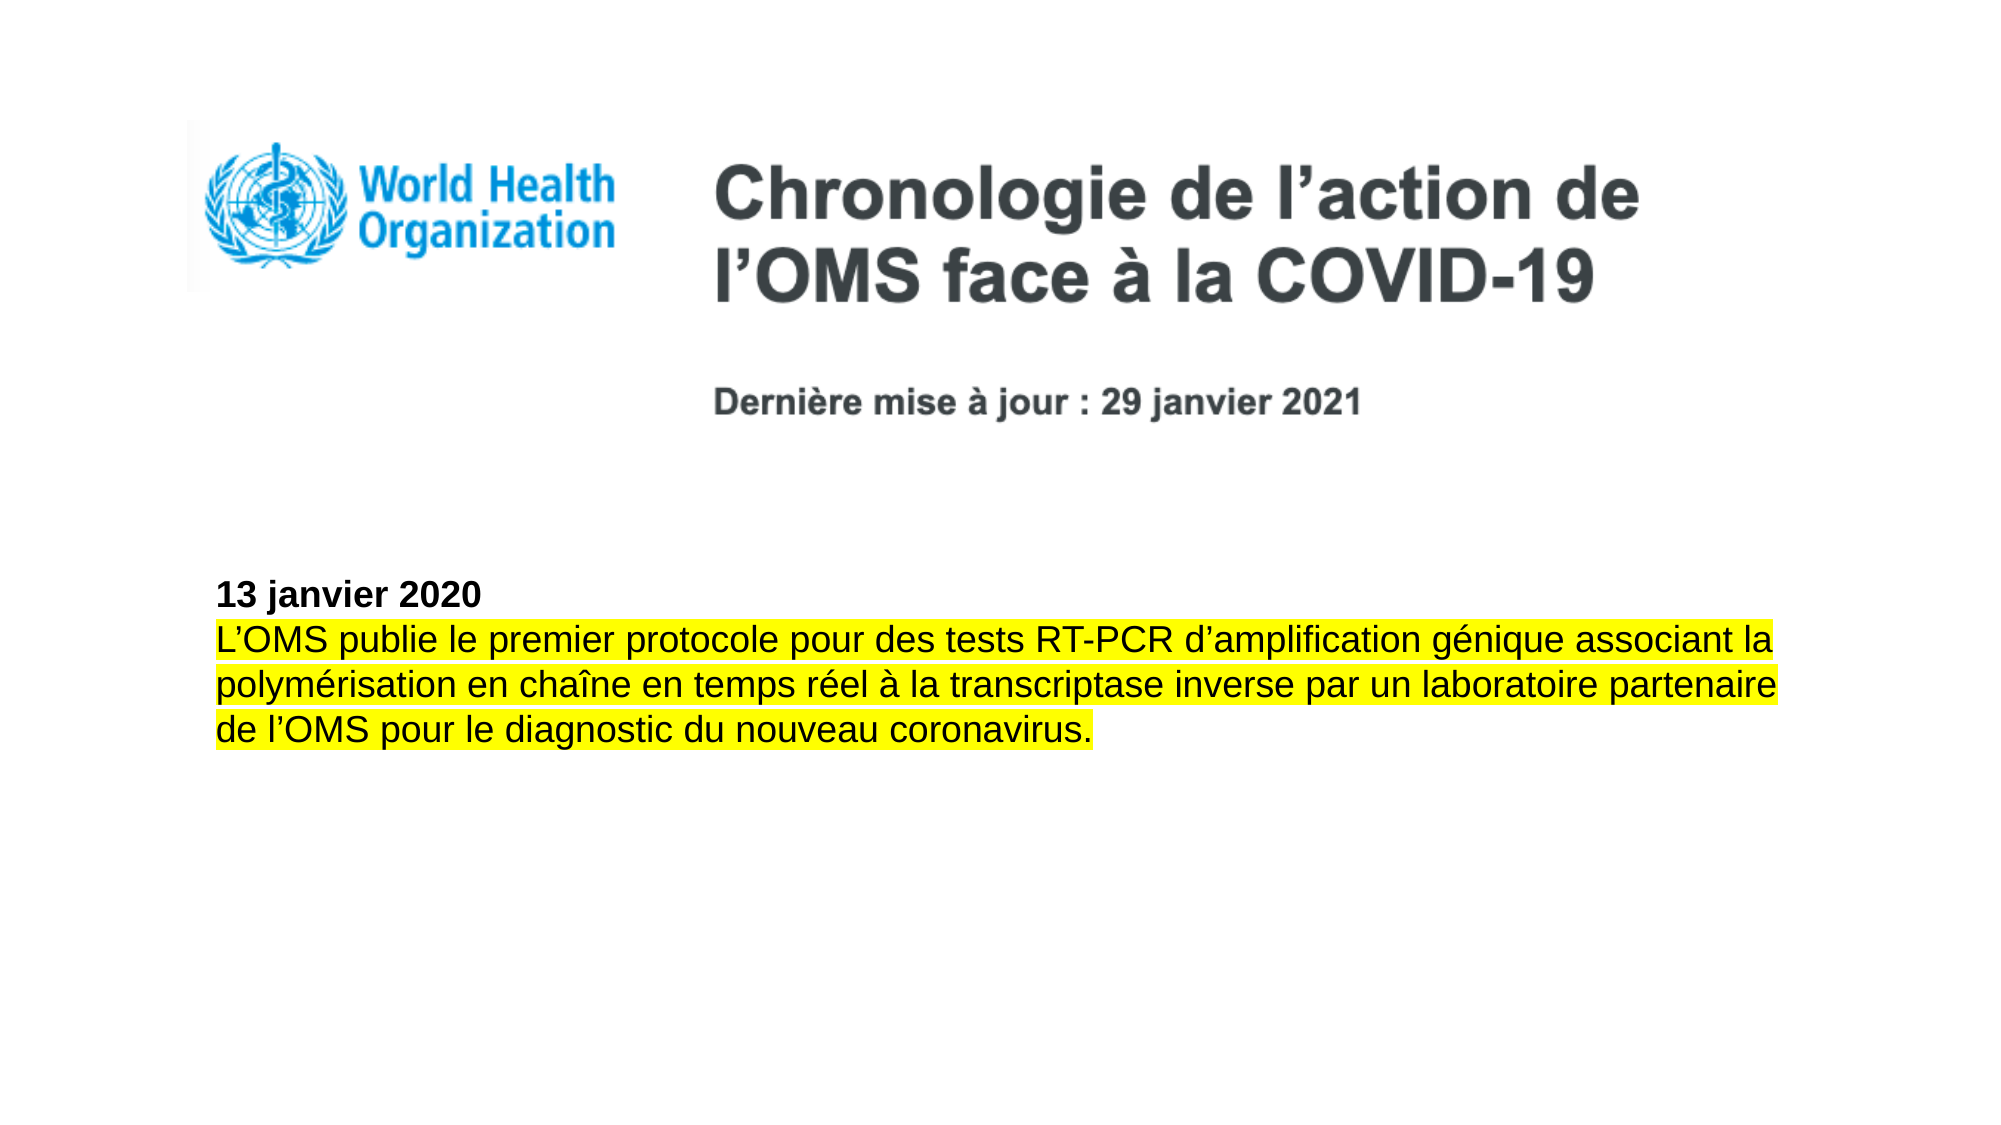

13 janvier 2020
L’OMS publie le premier protocole pour des tests RT-PCR d’amplification génique associant la polymérisation en chaîne en temps réel à la transcriptase inverse par un laboratoire partenaire de l’OMS pour le diagnostic du nouveau coronavirus.